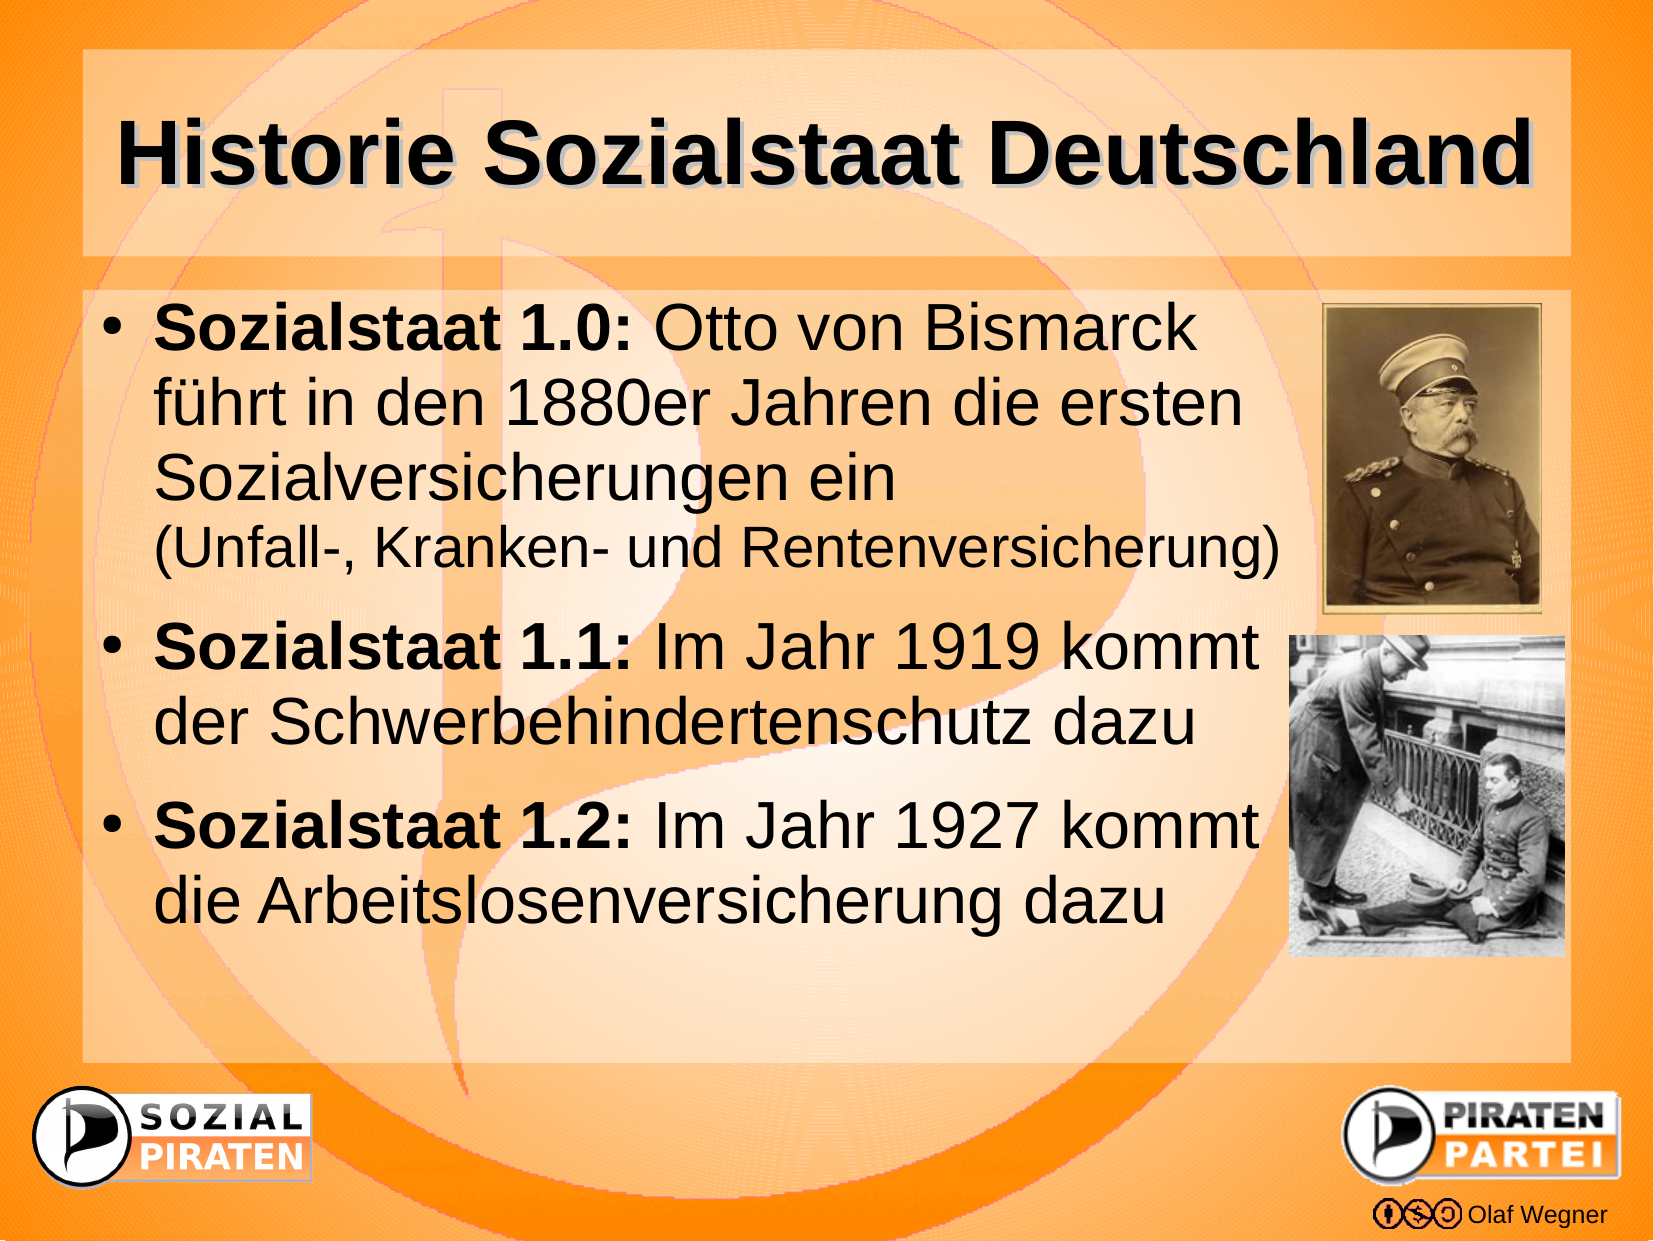

Historie Sozialstaat Deutschland
# Sozialstaat 1.0: Otto von Bismarck führt in den 1880er Jahren die ersten Sozialversicherungen ein (Unfall-, Kranken- und Rentenversicherung)
Sozialstaat 1.1: Im Jahr 1919 kommt der Schwerbehindertenschutz dazu
Sozialstaat 1.2: Im Jahr 1927 kommt die Arbeitslosenversicherung dazu
Olaf Wegner